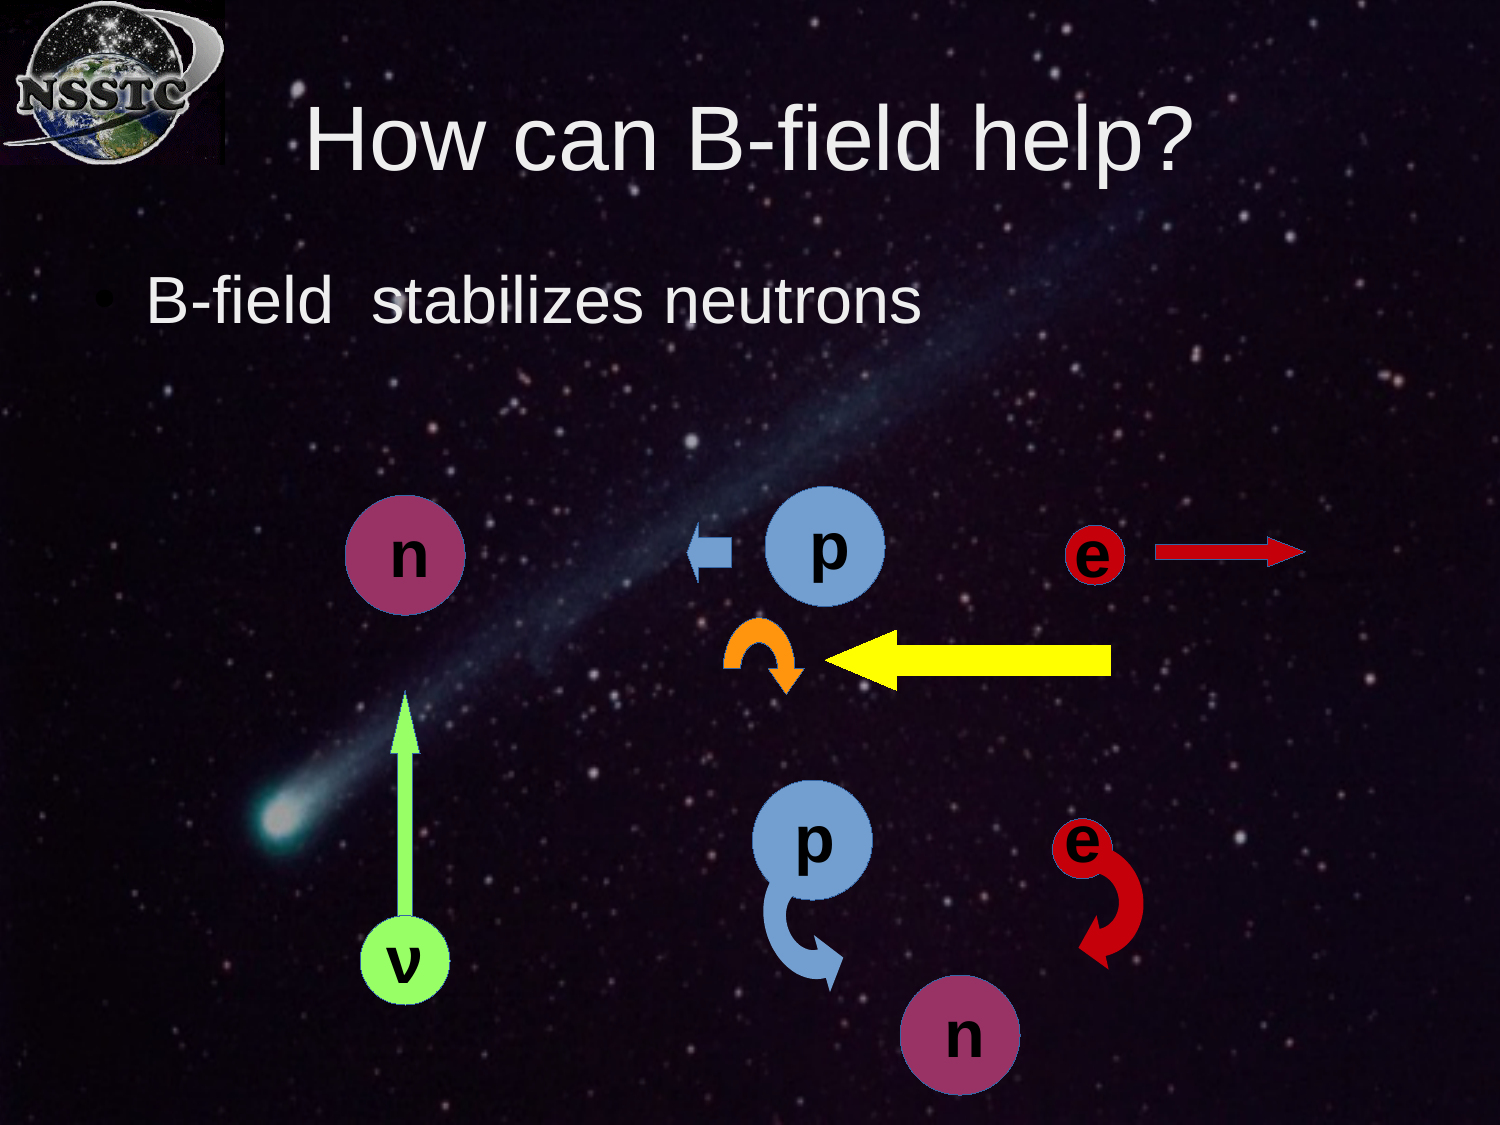

# How can B-field help?
B-field stabilizes neutrons
p
e
n
p
e
n
ν
n